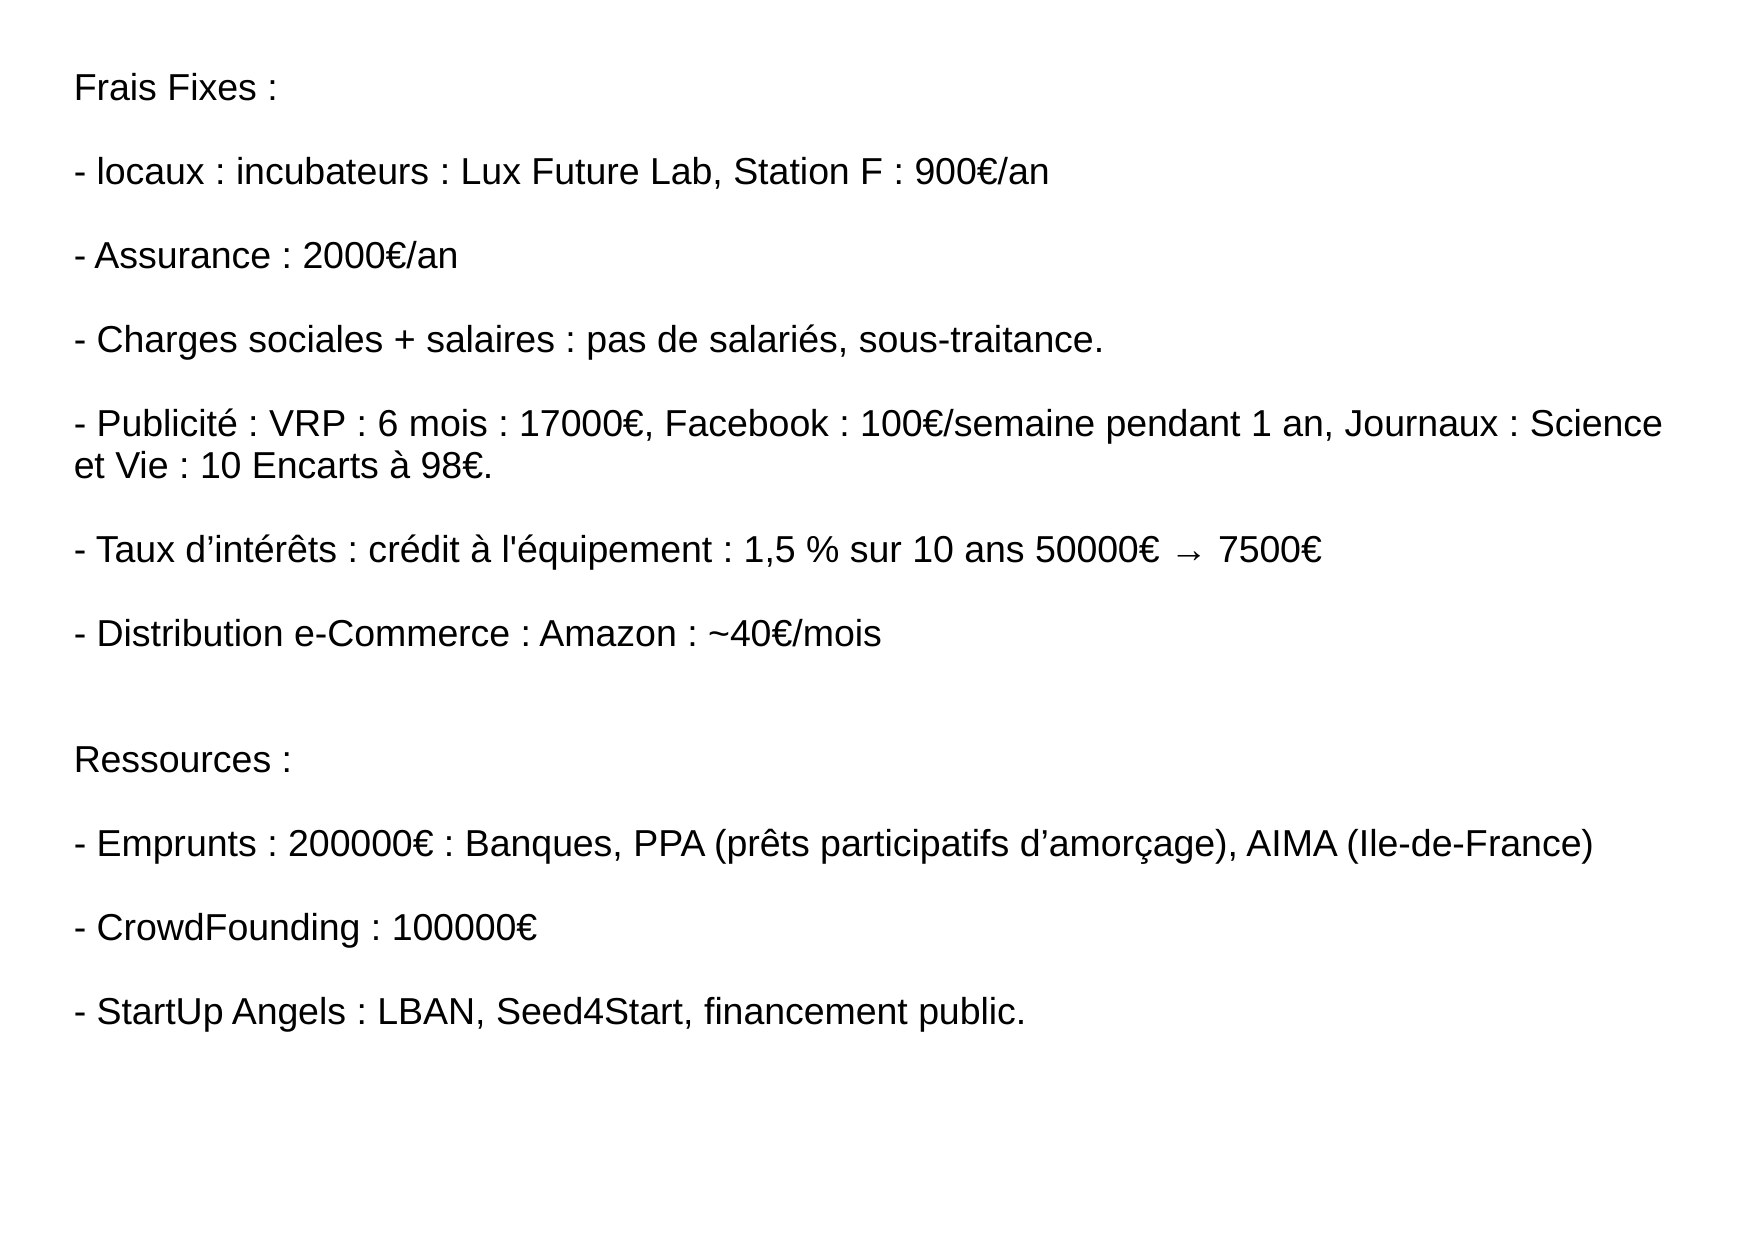

Frais Fixes :
- locaux : incubateurs : Lux Future Lab, Station F : 900€/an
- Assurance : 2000€/an
- Charges sociales + salaires : pas de salariés, sous-traitance.
- Publicité : VRP : 6 mois : 17000€, Facebook : 100€/semaine pendant 1 an, Journaux : Science et Vie : 10 Encarts à 98€.
- Taux d’intérêts : crédit à l'équipement : 1,5 % sur 10 ans 50000€ → 7500€
- Distribution e-Commerce : Amazon : ~40€/mois
Ressources :
- Emprunts : 200000€ : Banques, PPA (prêts participatifs d’amorçage), AIMA (Ile-de-France)
- CrowdFounding : 100000€
- StartUp Angels : LBAN, Seed4Start, financement public.